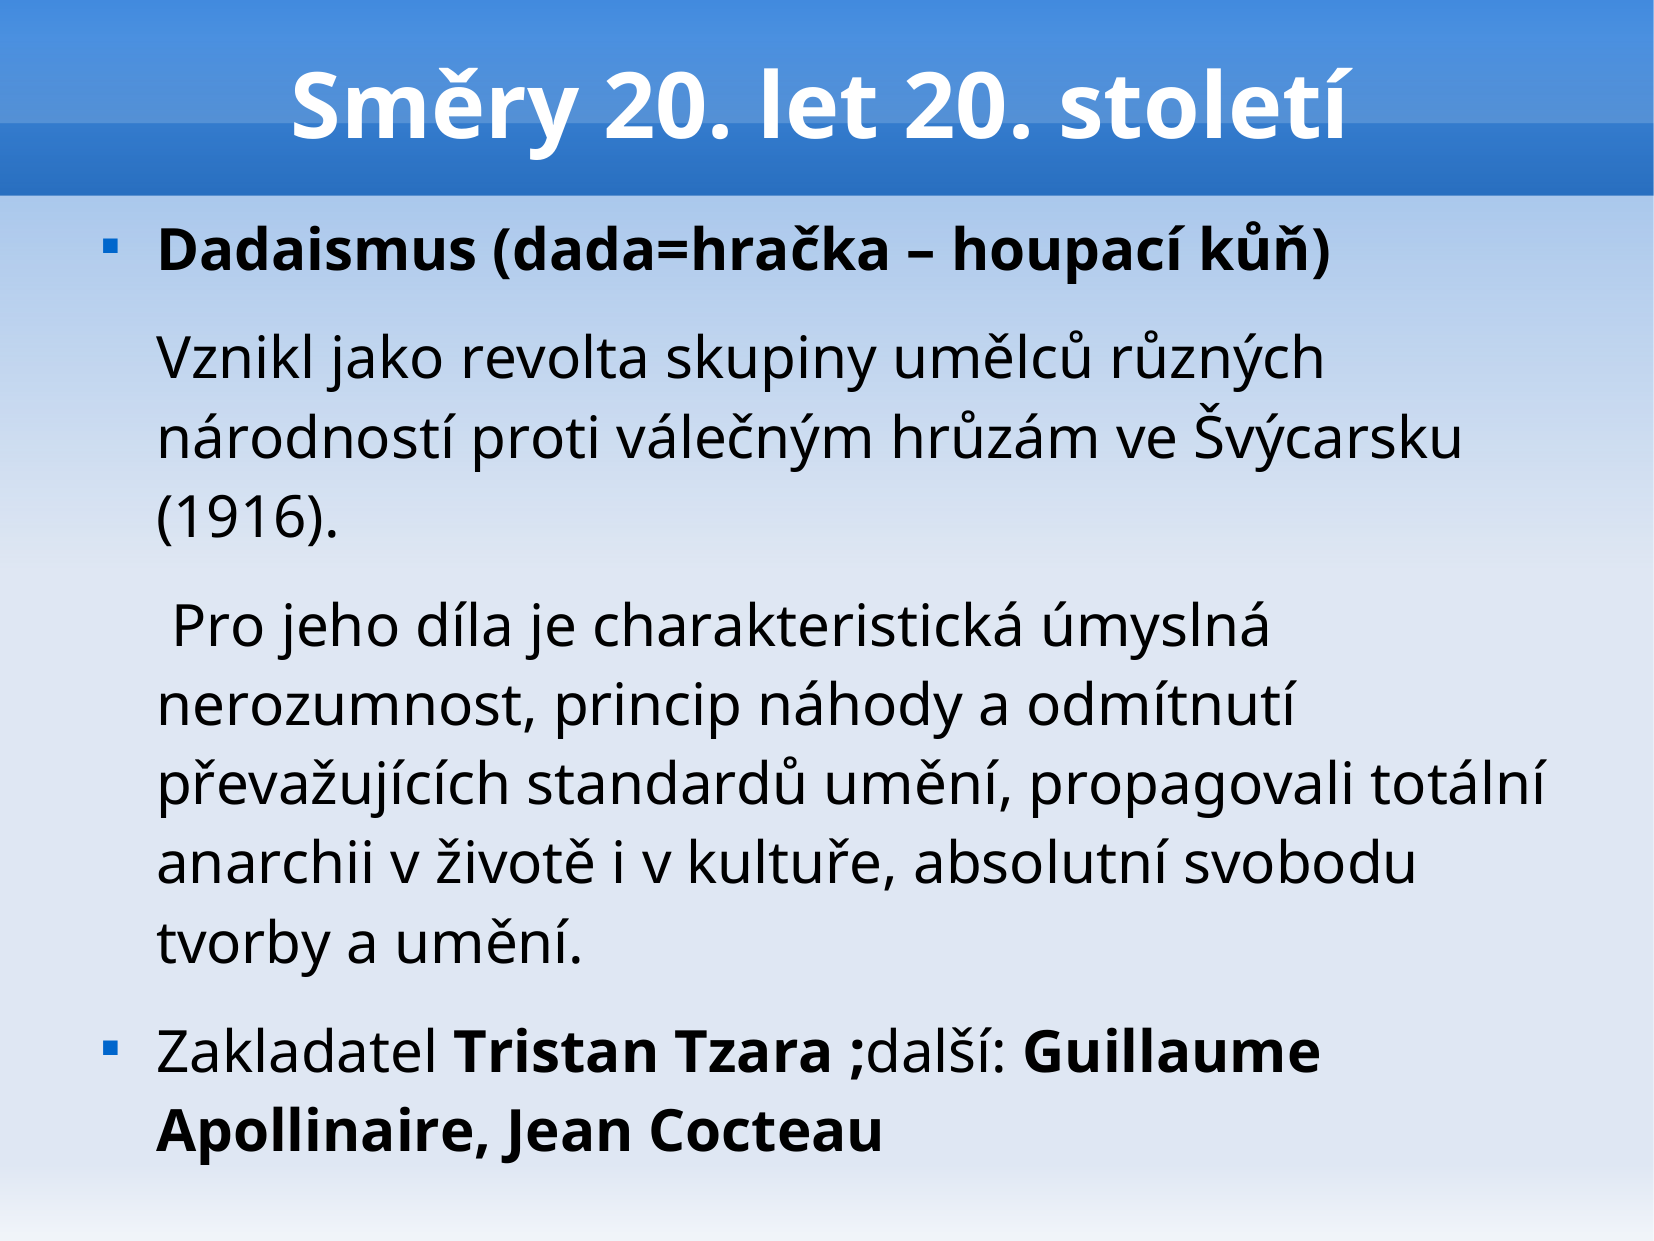

# Směry 20. let 20. století
Dadaismus (dada=hračka – houpací kůň)
Vznikl jako revolta skupiny umělců různých národností proti válečným hrůzám ve Švýcarsku (1916).
 Pro jeho díla je charakteristická úmyslná nerozumnost, princip náhody a odmítnutí převažujících standardů umění, propagovali totální anarchii v životě i v kultuře, absolutní svobodu tvorby a umění.
Zakladatel Tristan Tzara ;další: Guillaume Apollinaire, Jean Cocteau